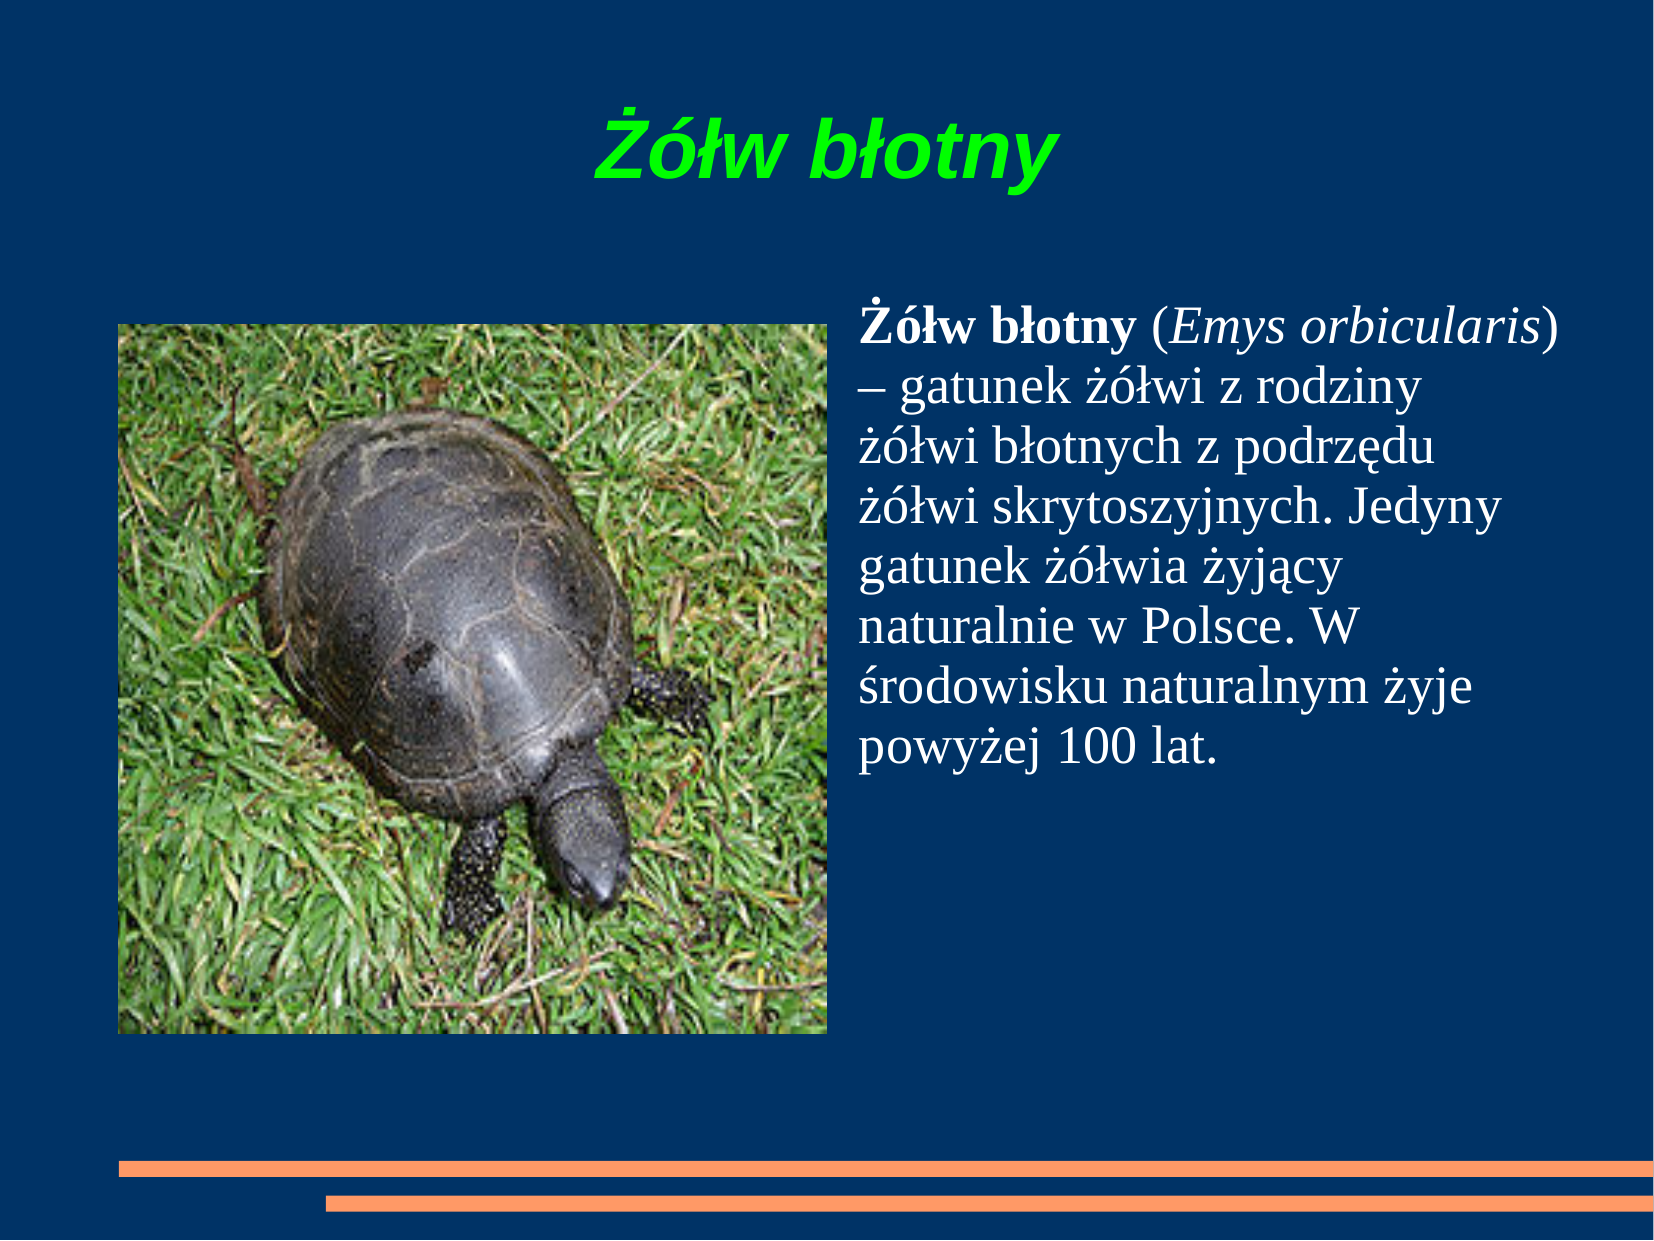

# Żółw błotny
Żółw błotny (Emys orbicularis) – gatunek żółwi z rodziny żółwi błotnych z podrzędu żółwi skrytoszyjnych. Jedyny gatunek żółwia żyjący naturalnie w Polsce. W środowisku naturalnym żyje powyżej 100 lat.